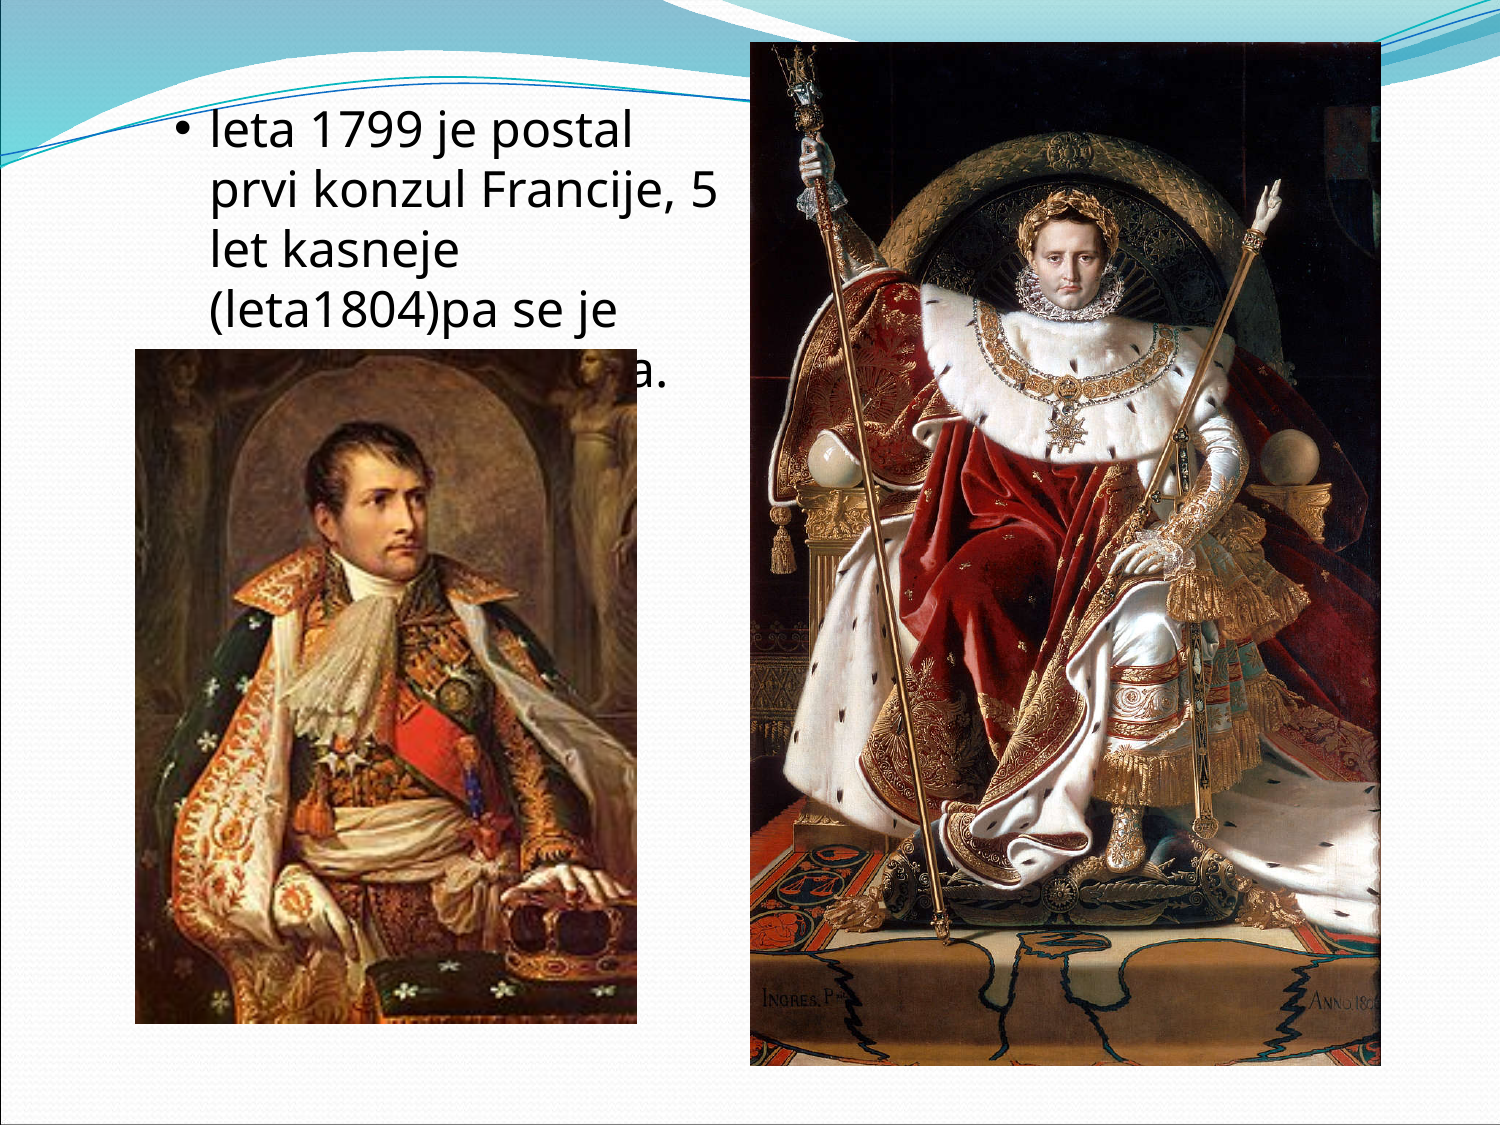

leta 1799 je postal prvi konzul Francije, 5 let kasneje (leta1804)pa se je proglasil za cesarja.